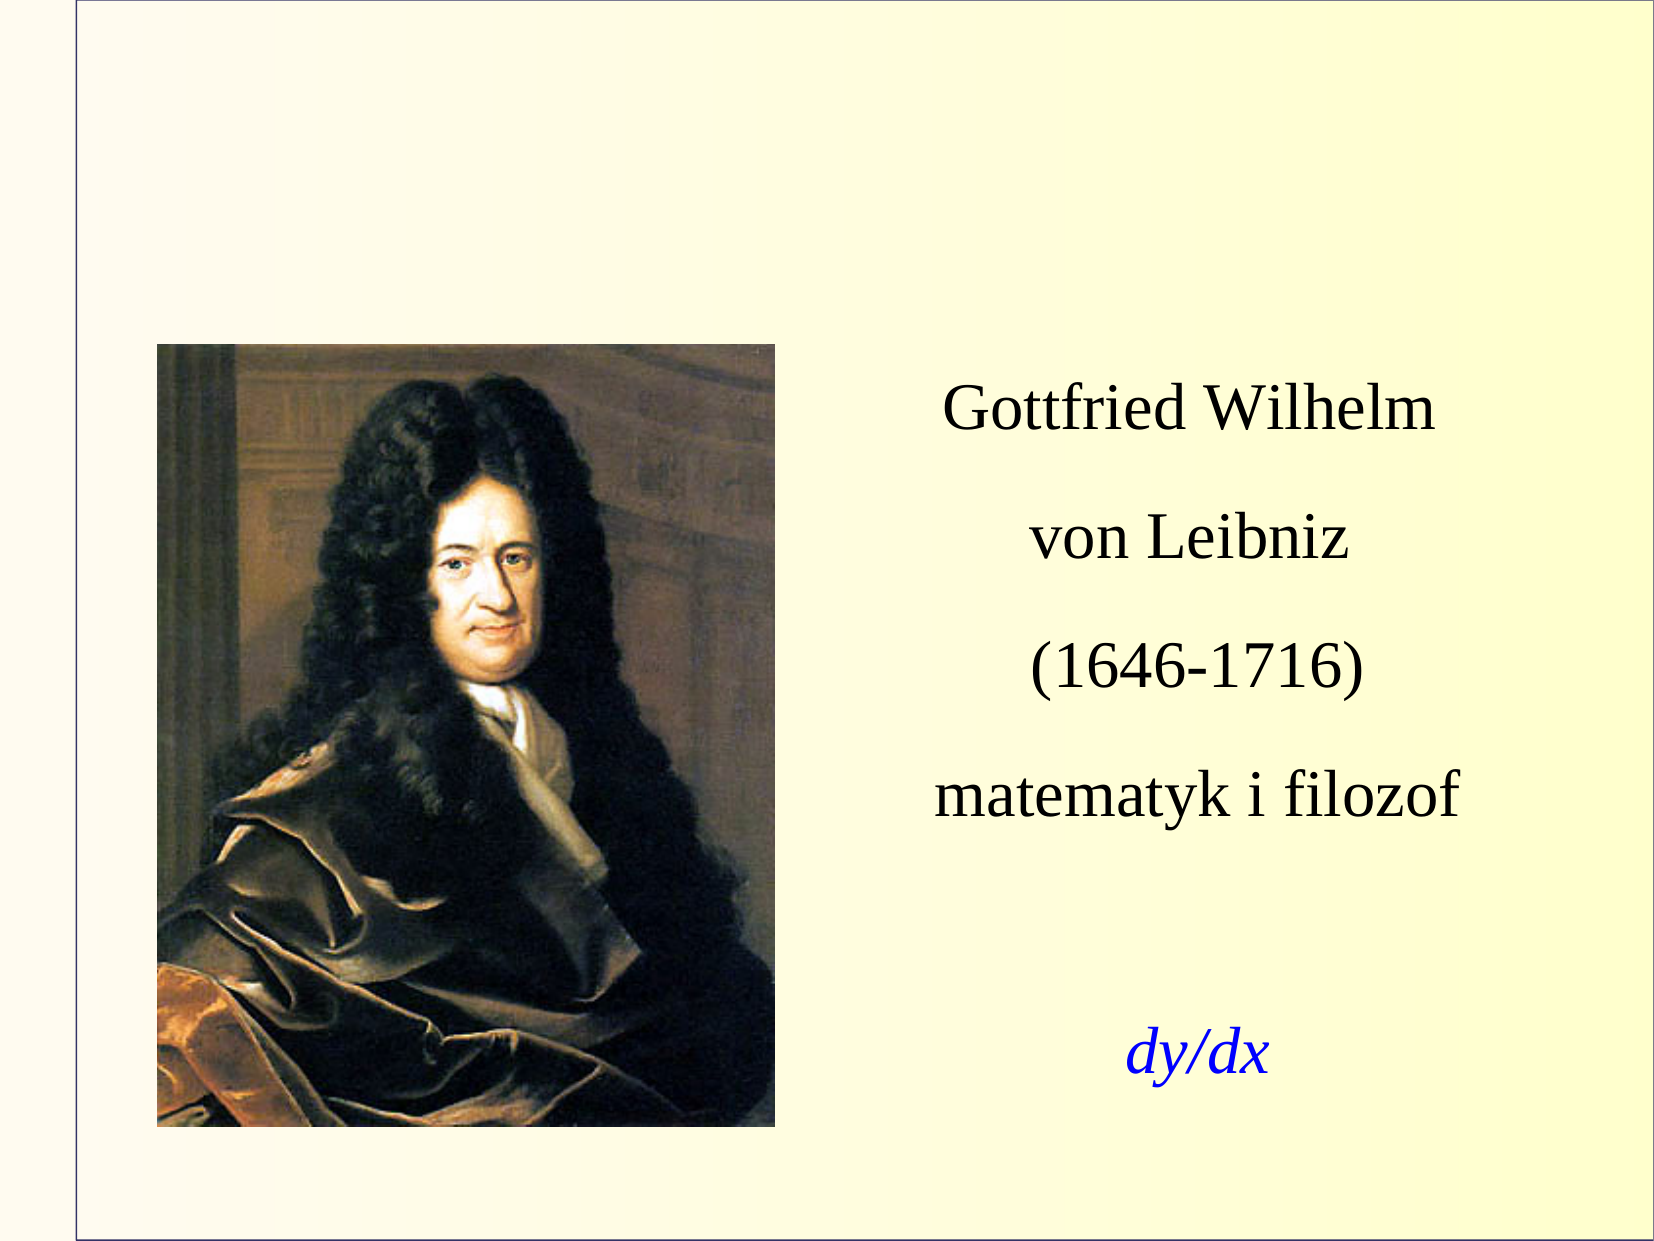

#
Gottfried Wilhelm
von Leibniz
(1646-1716)
matematyk i filozof
dy/dx